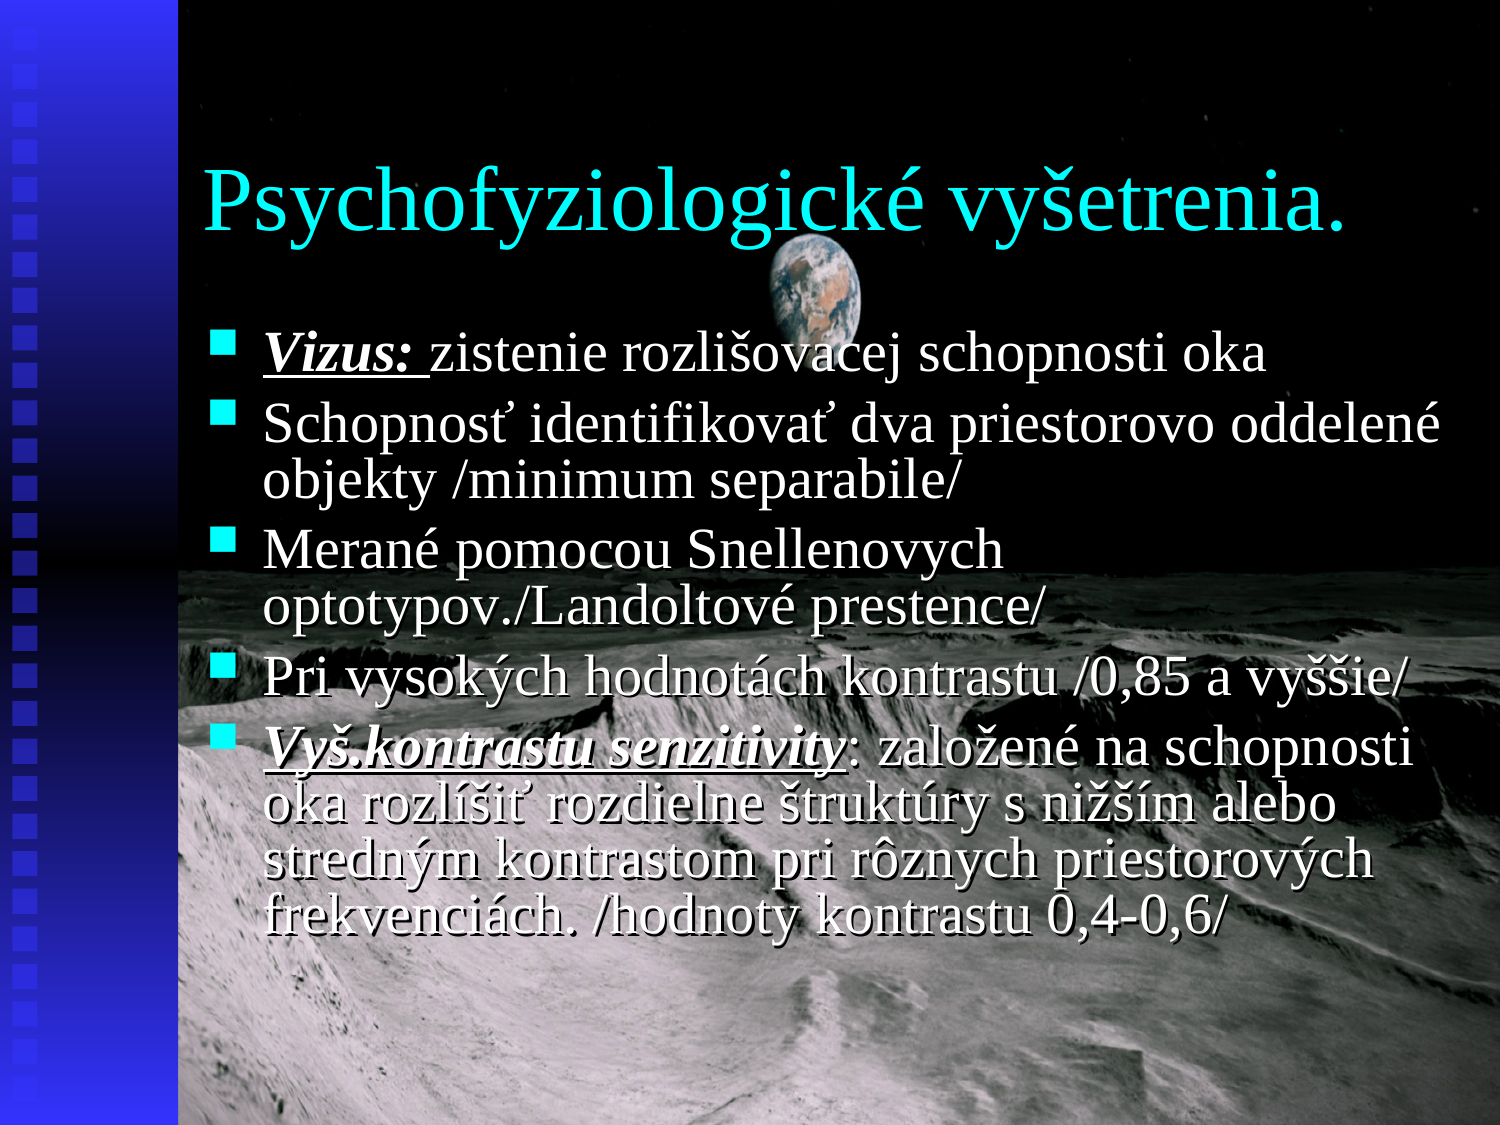

# Psychofyziologické vyšetrenia.
Vizus: zistenie rozlišovacej schopnosti oka
Schopnosť identifikovať dva priestorovo oddelené objekty /minimum separabile/
Merané pomocou Snellenovych optotypov./Landoltové prestence/
Pri vysokých hodnotách kontrastu /0,85 a vyššie/
Vyš.kontrastu senzitivity: založené na schopnosti oka rozlíšiť rozdielne štruktúry s nižším alebo stredným kontrastom pri rôznych priestorových frekvenciách. /hodnoty kontrastu 0,4-0,6/